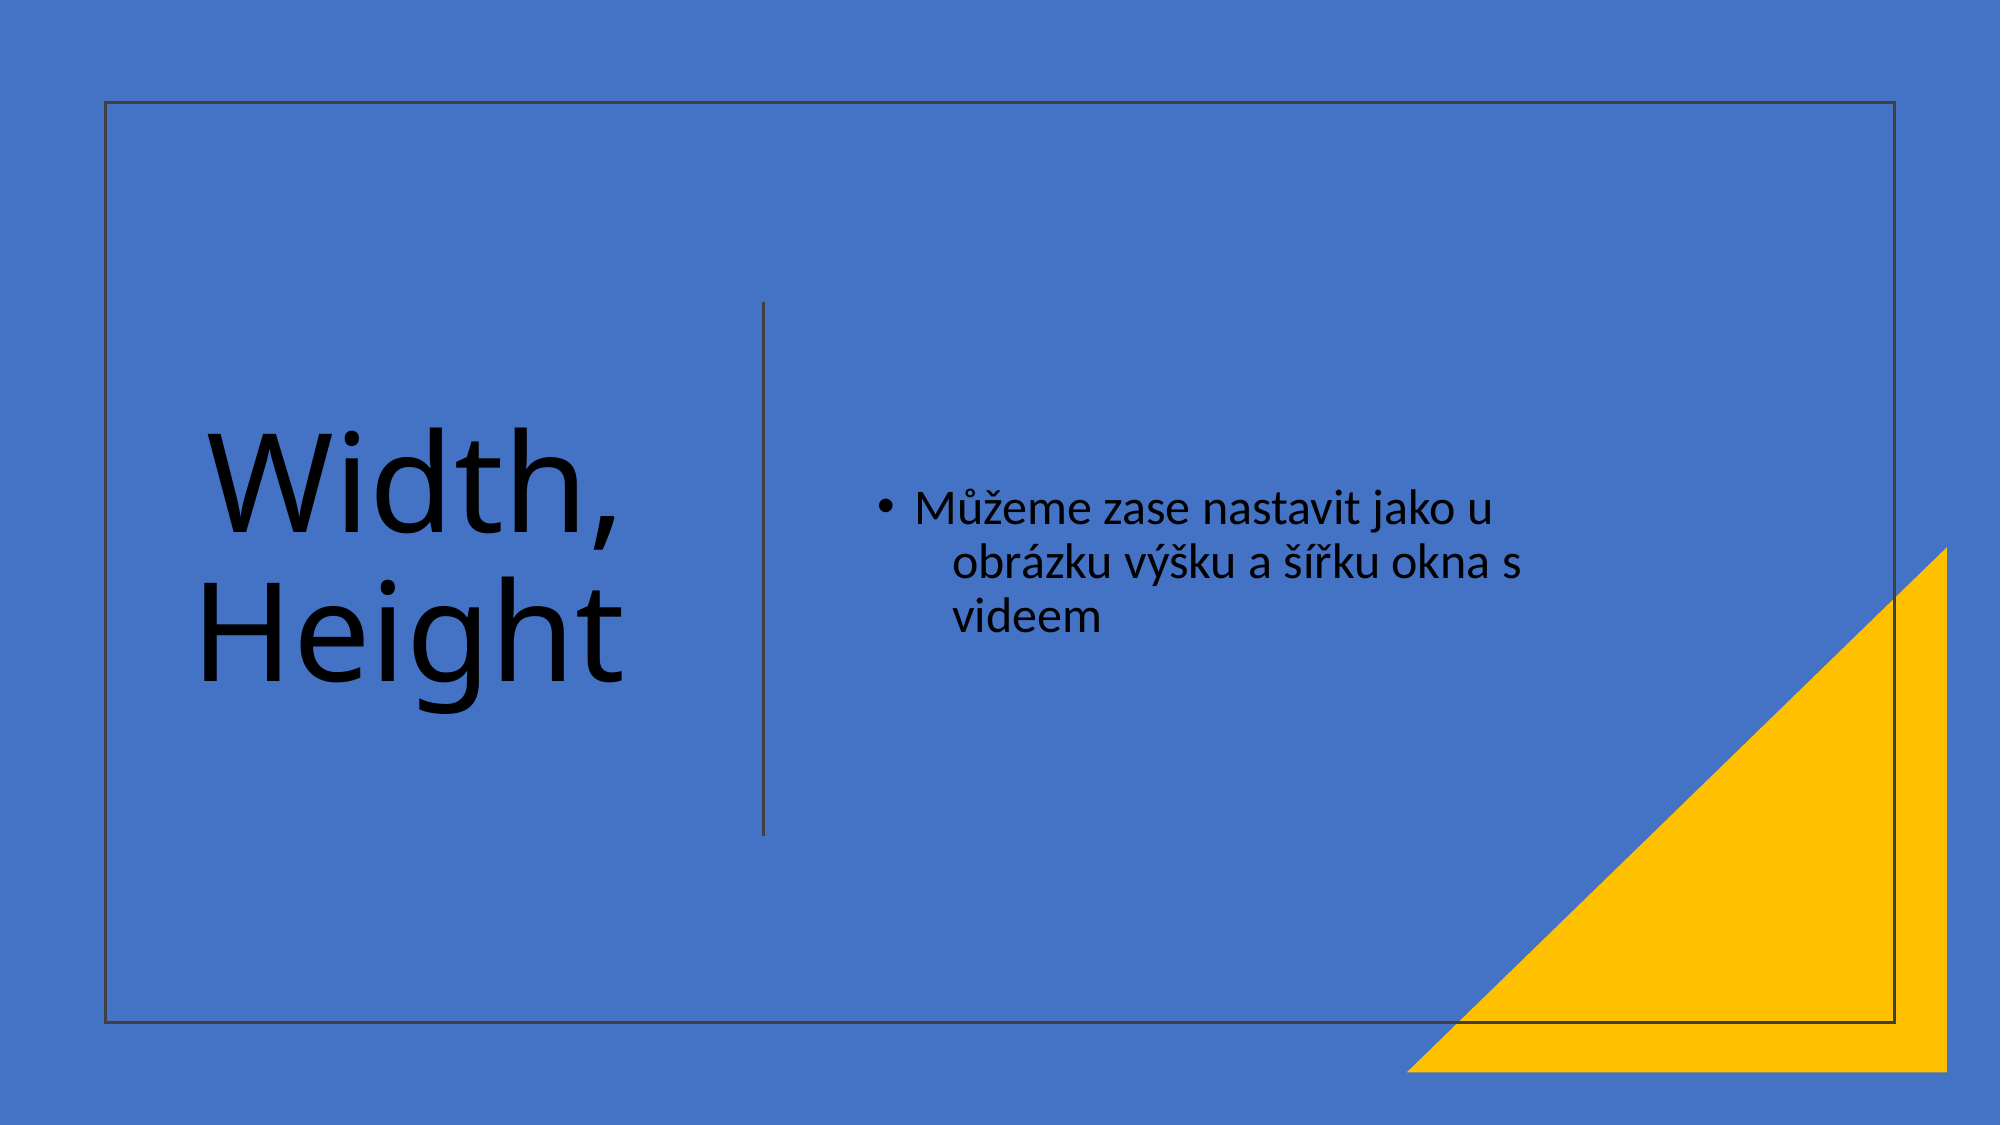

# Width, Height
Můžeme zase nastavit jako u obrázku výšku a šířku okna s videem